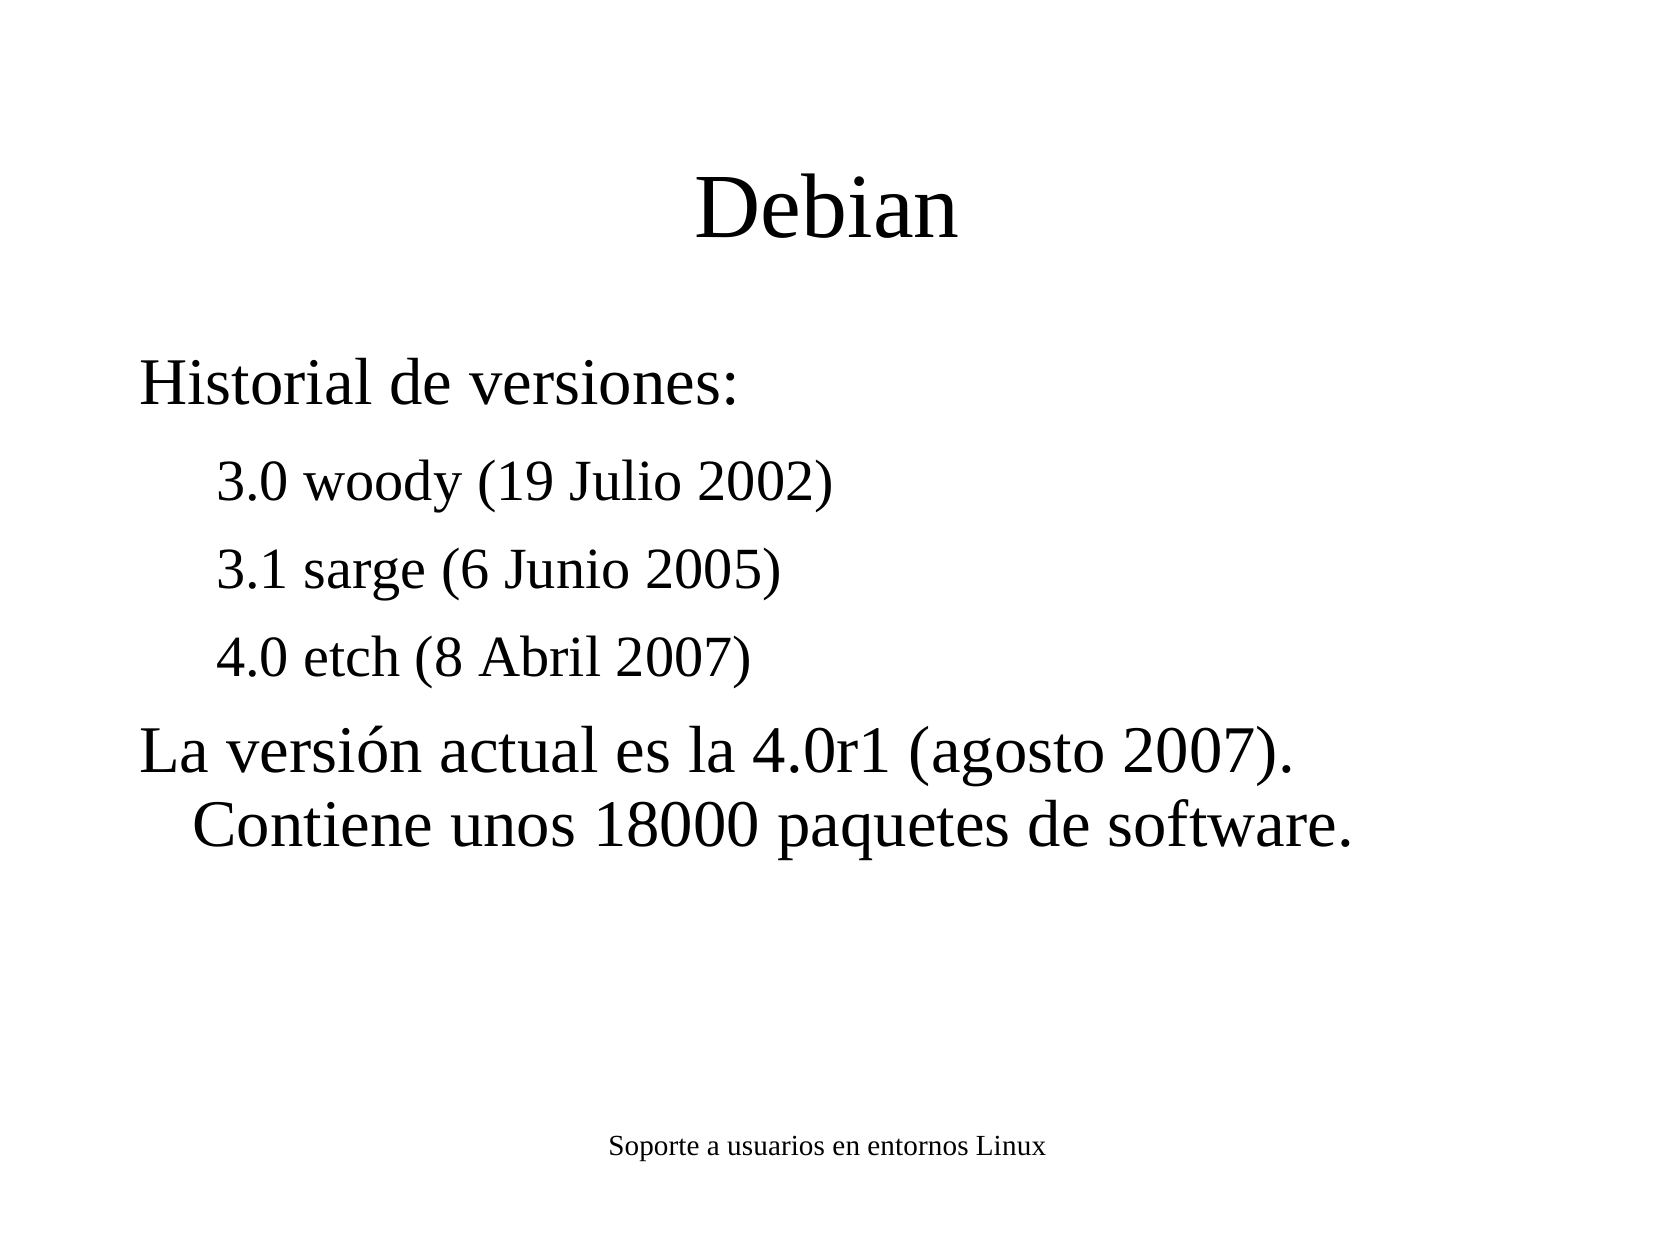

# Debian
Historial de versiones:
3.0 woody (19 Julio 2002)
3.1 sarge (6 Junio 2005)
4.0 etch (8 Abril 2007)
La versión actual es la 4.0r1 (agosto 2007). Contiene unos 18000 paquetes de software.